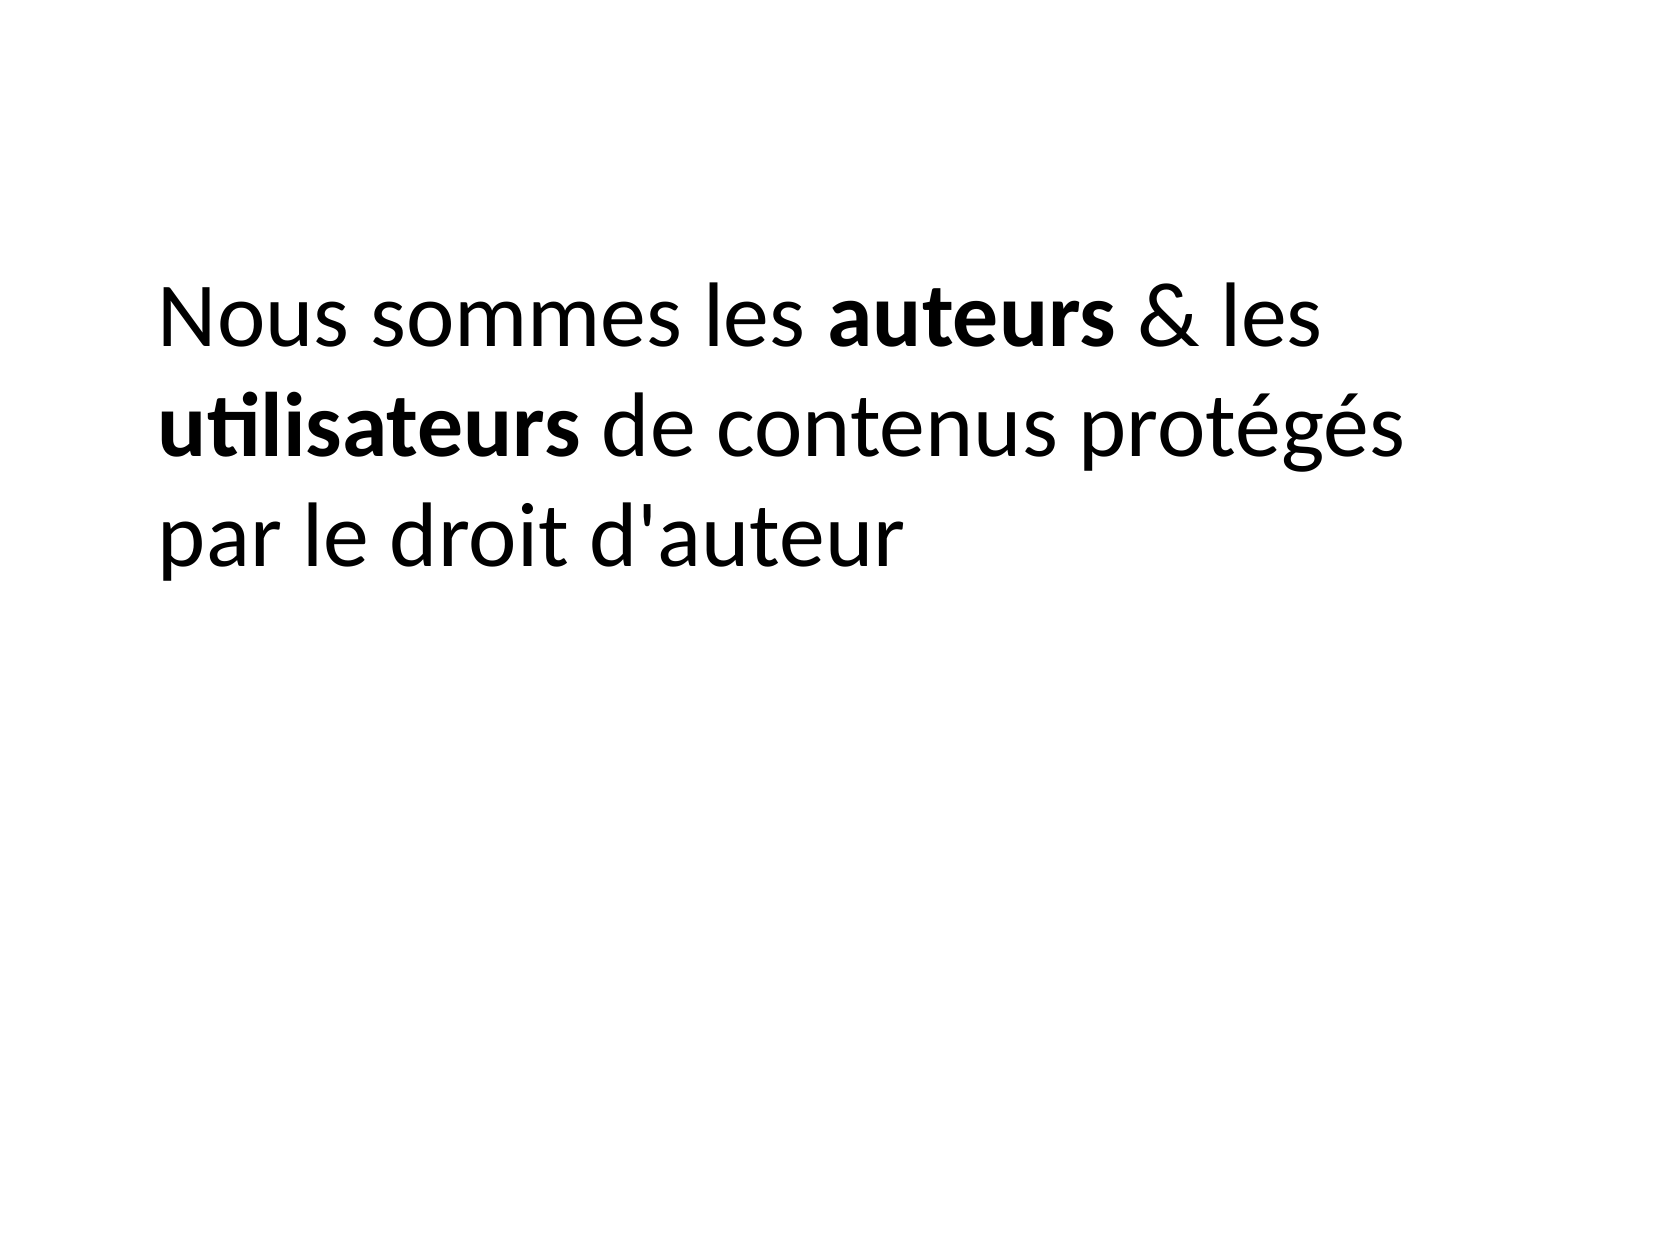

Nous sommes les auteurs & les utilisateurs de contenus protégés par le droit d'auteur